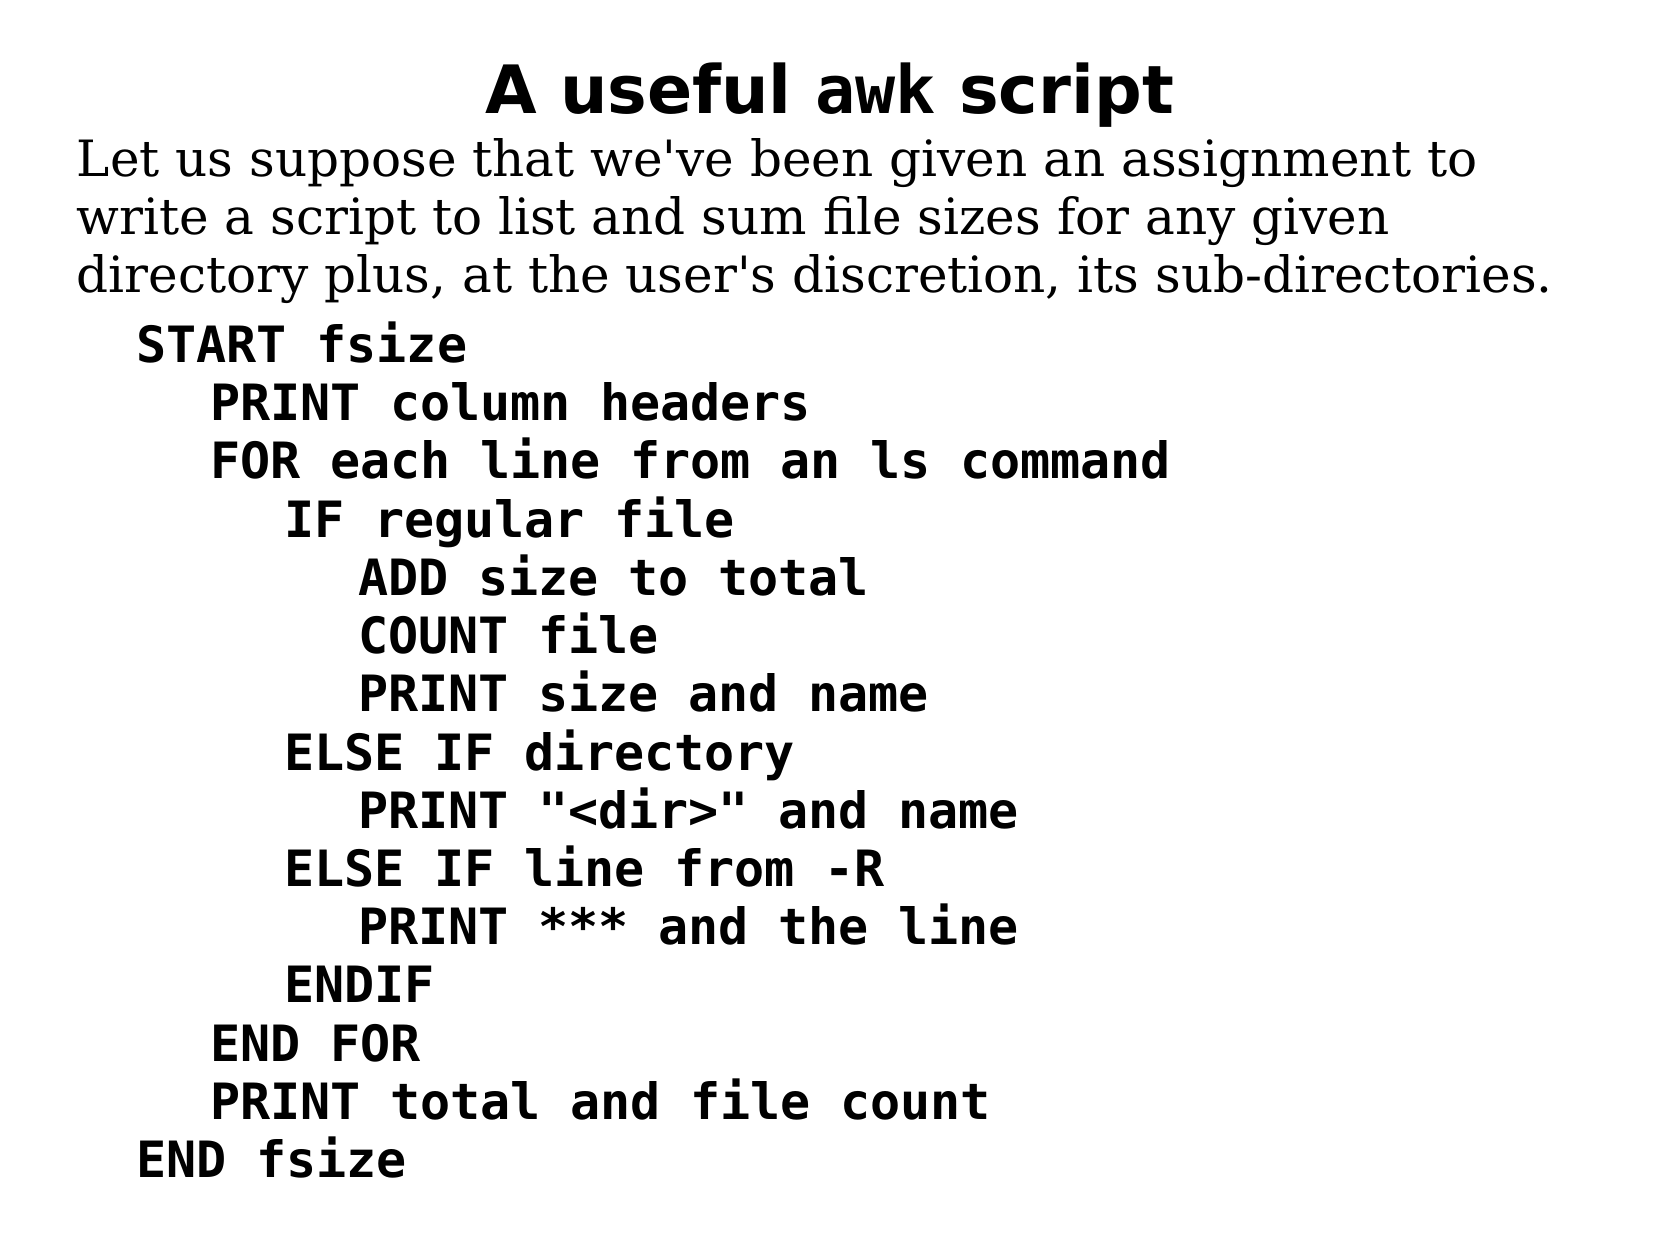

A useful awk script
Let us suppose that we've been given an assignment to write a script to list and sum file sizes for any given directory plus, at the user's discretion, its sub-directories.
START fsize
	PRINT column headers
	FOR each line from an ls command
		IF regular file
			ADD size to total
			COUNT file
			PRINT size and name
		ELSE IF directory
			PRINT "<dir>" and name
		ELSE IF line from -R
			PRINT *** and the line
		ENDIF
	END FOR
	PRINT total and file count
END fsize